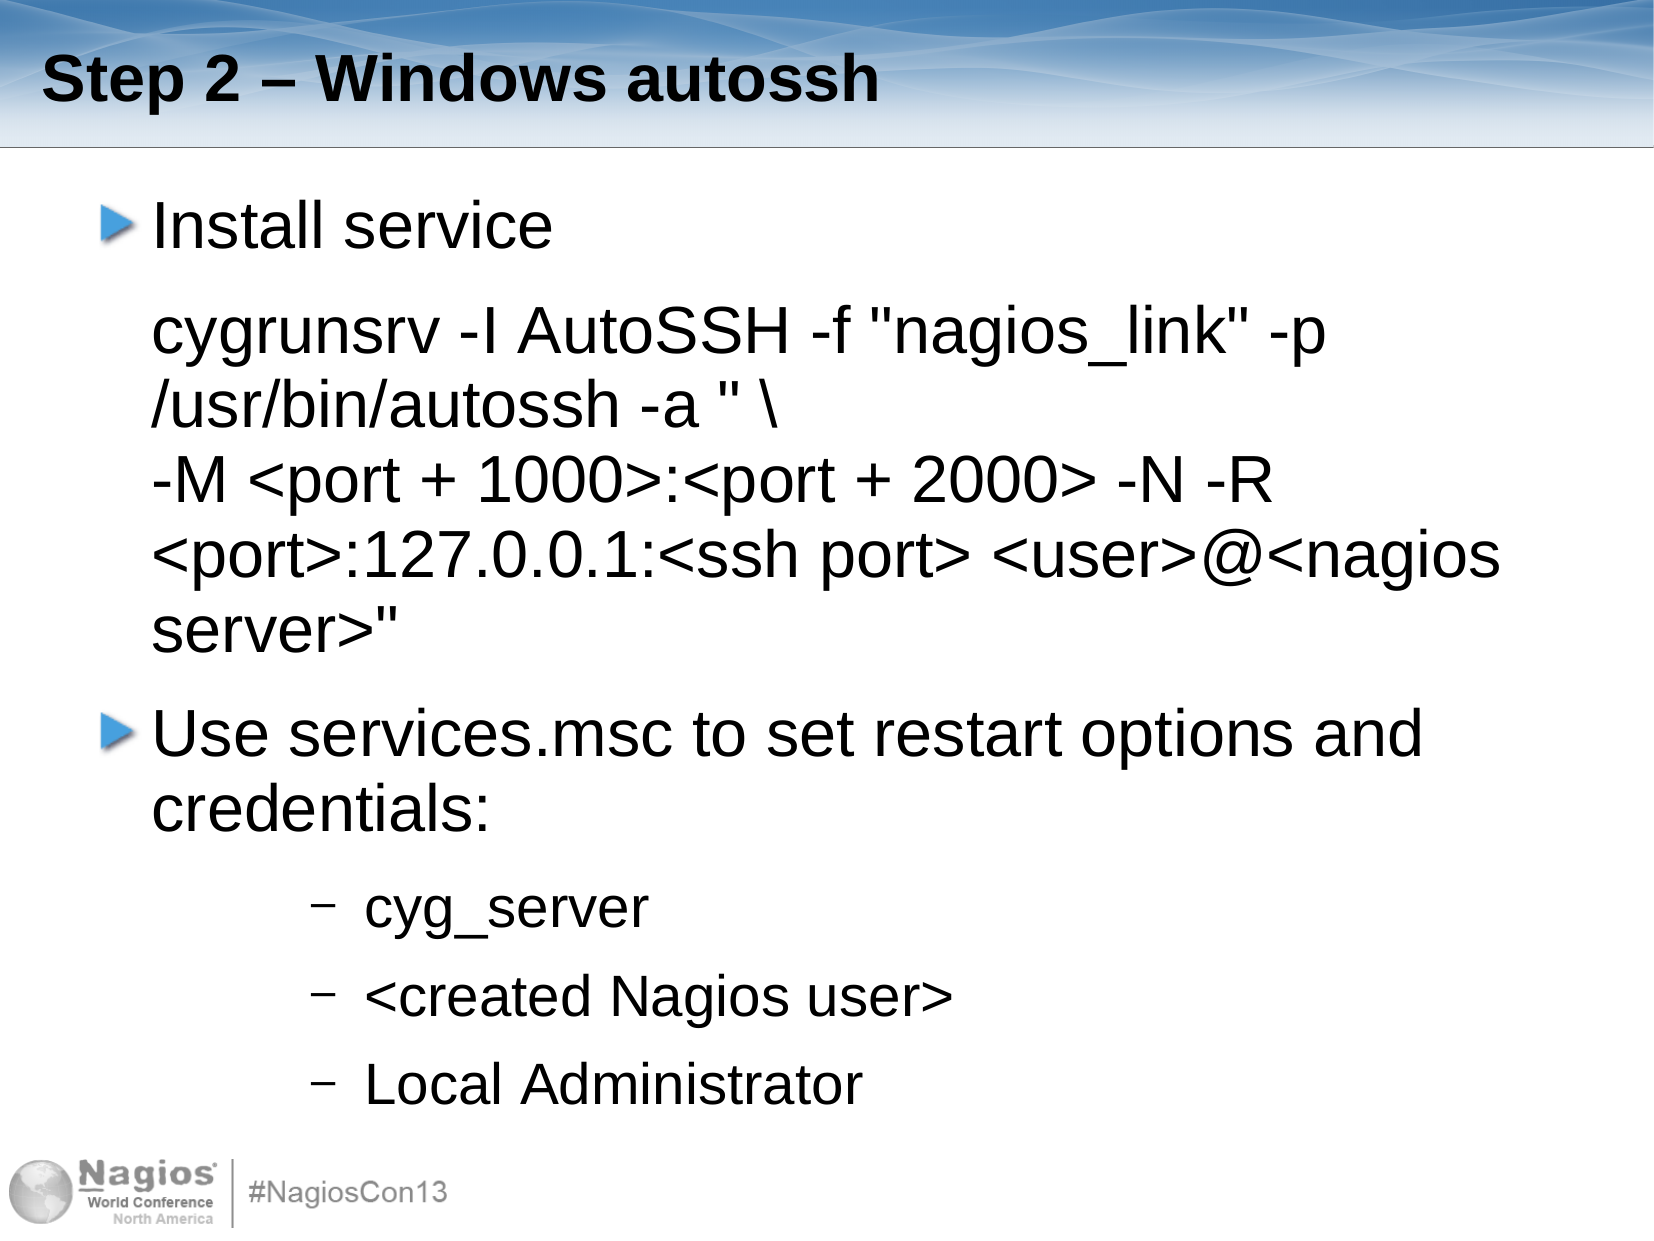

# Step 2 – Windows autossh
Install service
cygrunsrv -I AutoSSH -f "nagios_link" -p /usr/bin/autossh -a " \
-M <port + 1000>:<port + 2000> -N -R <port>:127.0.0.1:<ssh port> <user>@<nagios server>"
Use services.msc to set restart options and credentials:
cyg_server
<created Nagios user>
Local Administrator